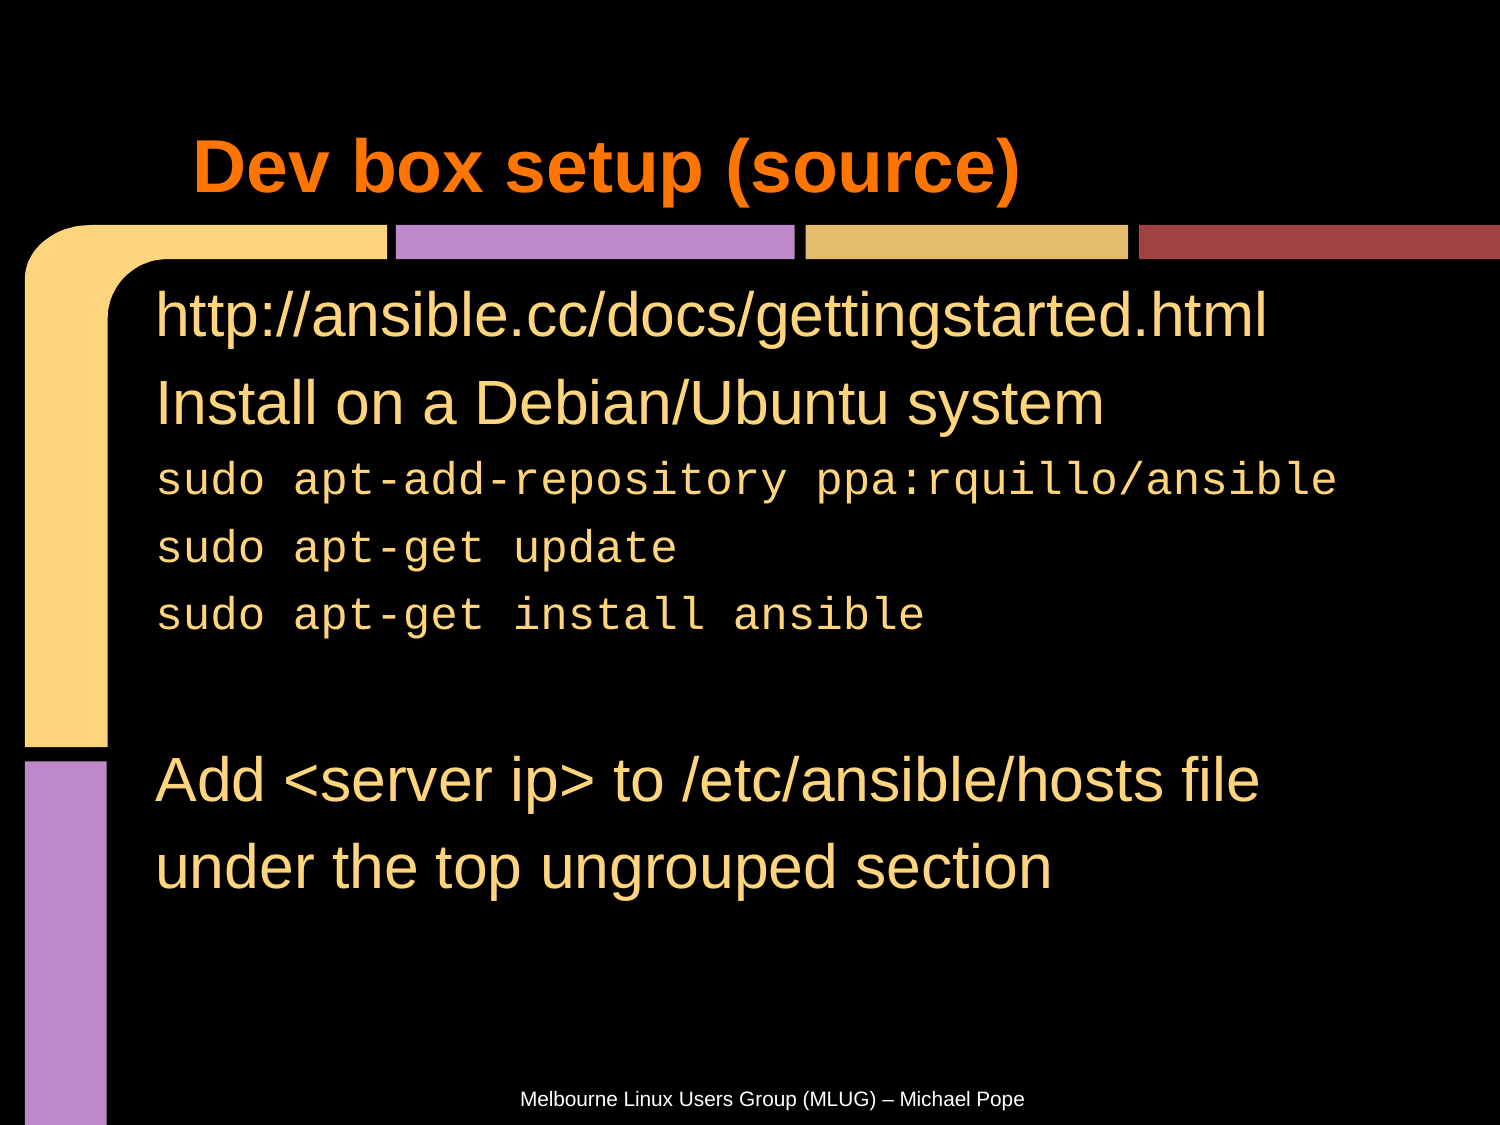

Dev box setup (source)
# http://ansible.cc/docs/gettingstarted.html
Install on a Debian/Ubuntu system
sudo apt-add-repository ppa:rquillo/ansible
sudo apt-get update
sudo apt-get install ansible
Add <server ip> to /etc/ansible/hosts file
under the top ungrouped section